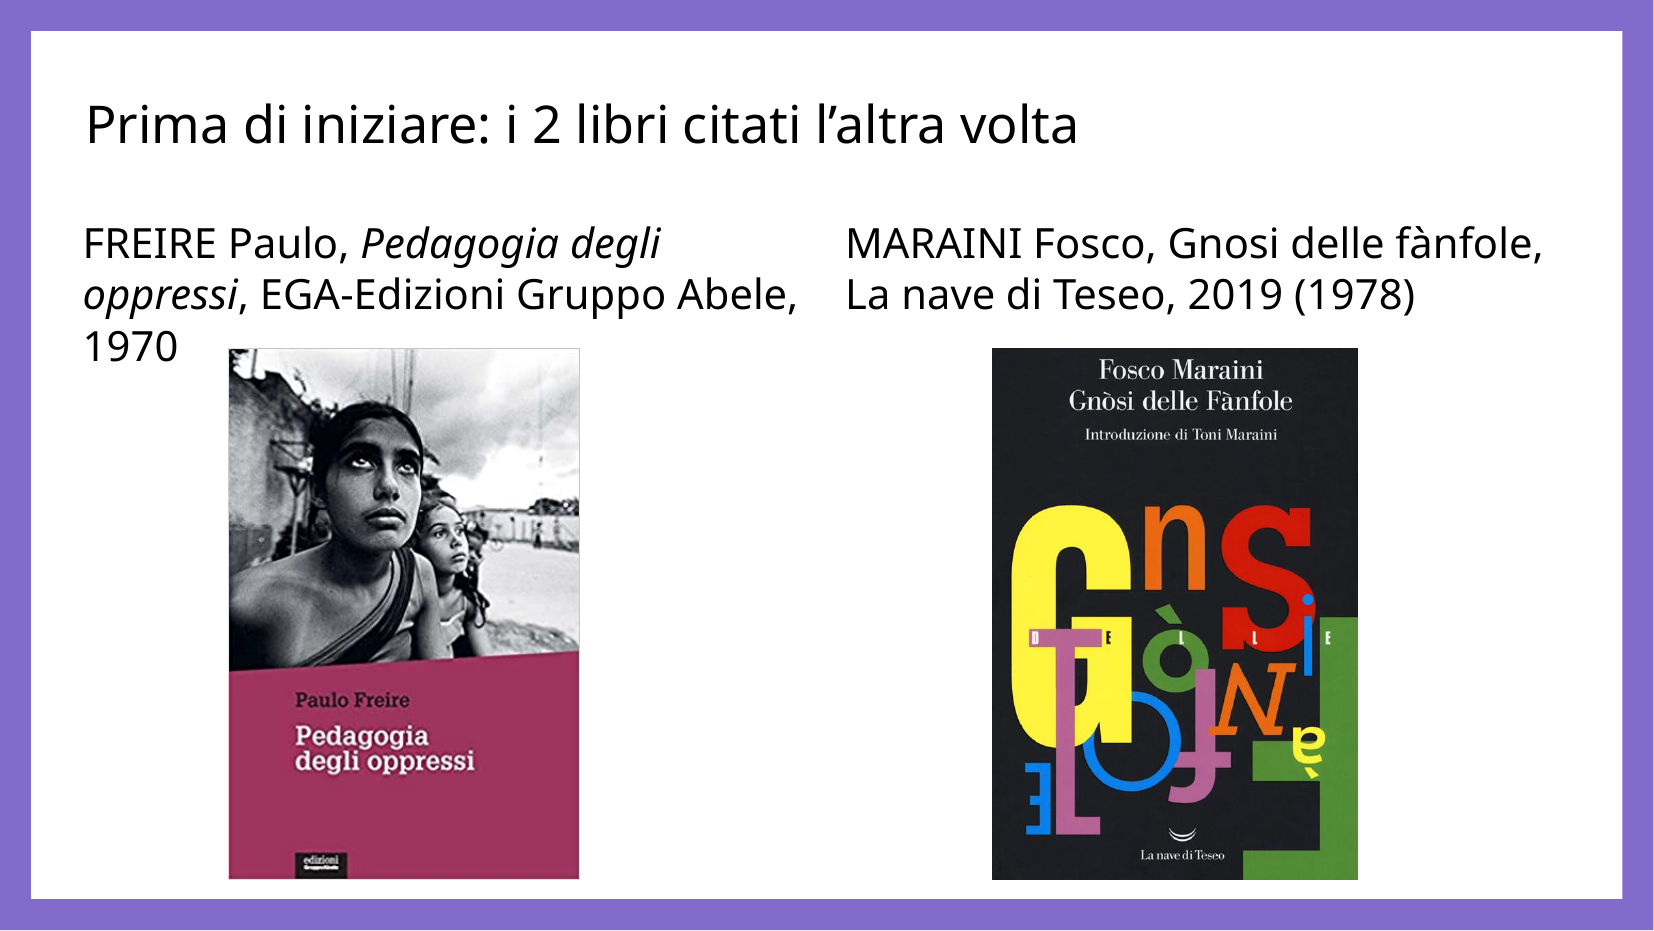

# Prima di iniziare: i 2 libri citati l’altra volta
FREIRE Paulo, Pedagogia degli oppressi, EGA-Edizioni Gruppo Abele, 1970
MARAINI Fosco, Gnosi delle fànfole, La nave di Teseo, 2019 (1978)